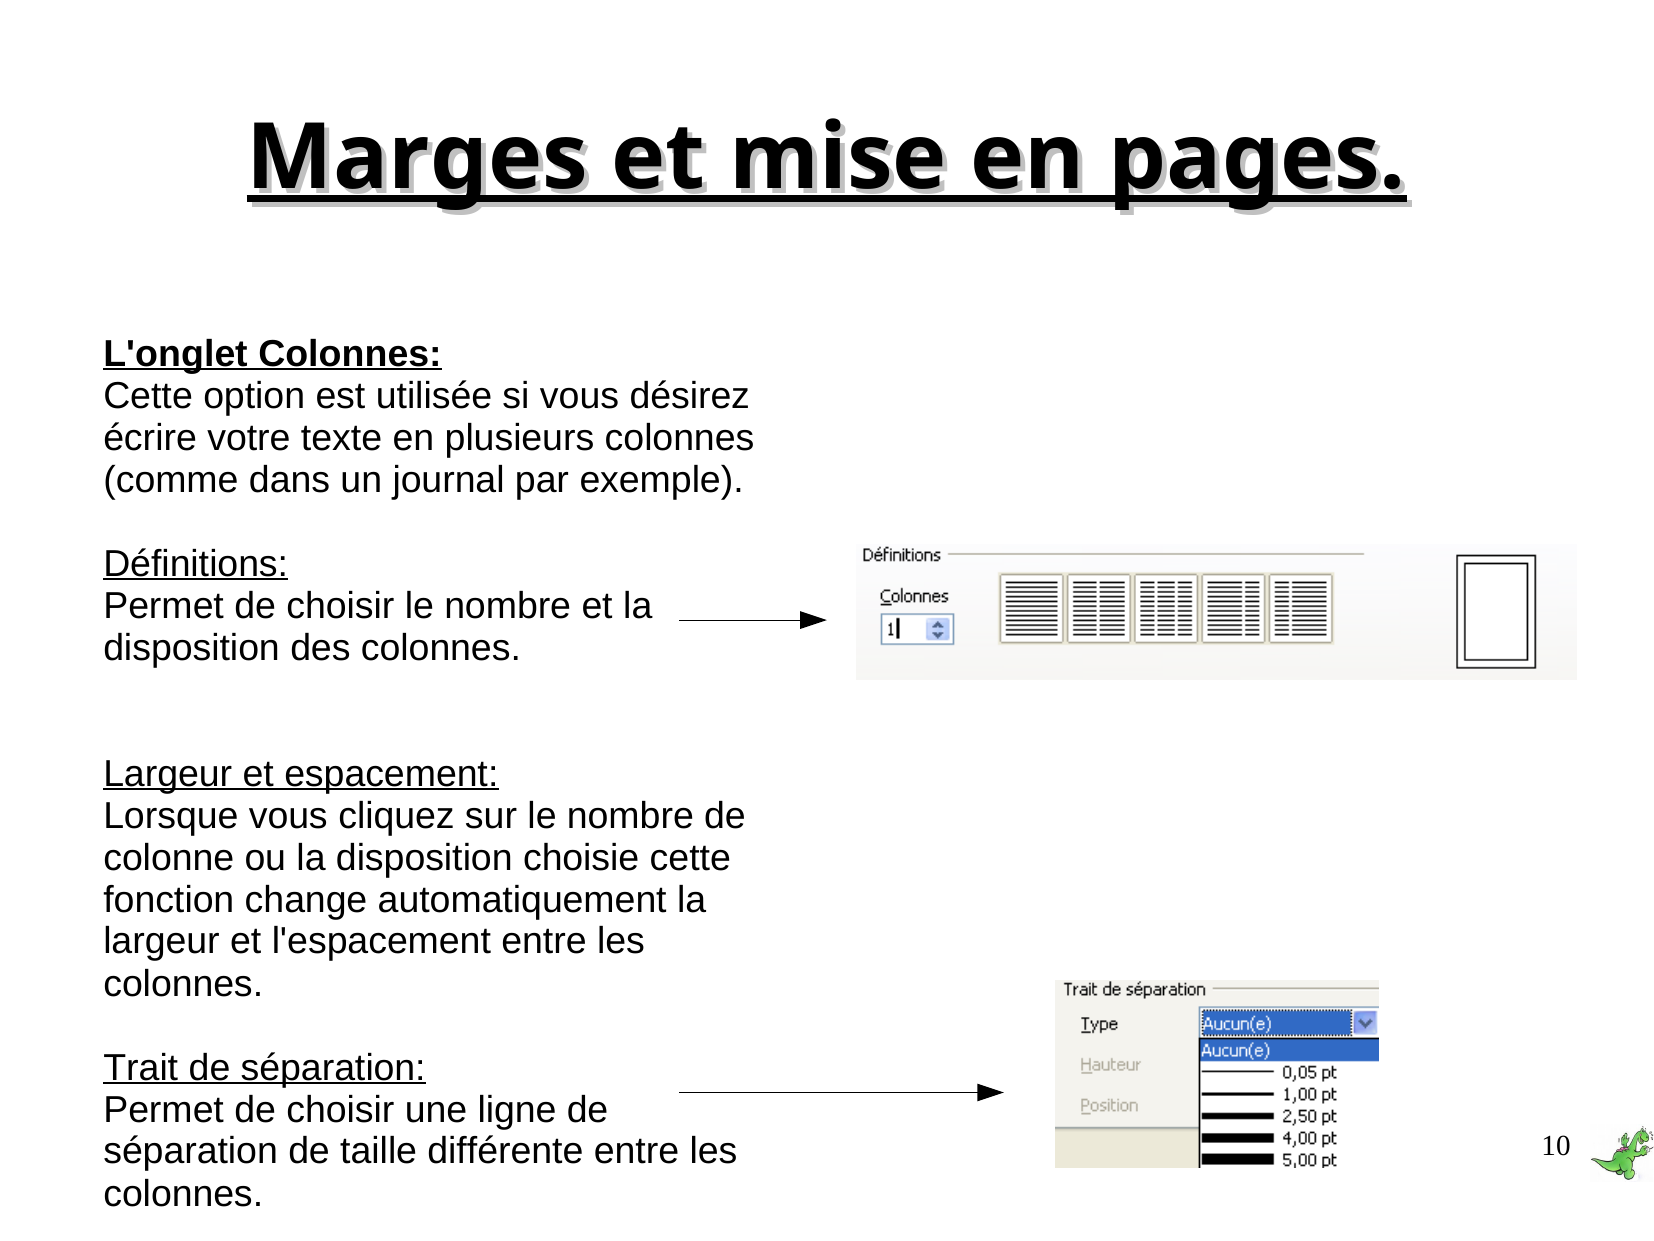

# Marges et mise en pages.
L'onglet Colonnes:
Cette option est utilisée si vous désirez écrire votre texte en plusieurs colonnes (comme dans un journal par exemple).
Définitions:
Permet de choisir le nombre et la disposition des colonnes.
Largeur et espacement:
Lorsque vous cliquez sur le nombre de colonne ou la disposition choisie cette fonction change automatiquement la largeur et l'espacement entre les colonnes.
Trait de séparation:
Permet de choisir une ligne de séparation de taille différente entre les colonnes.
10